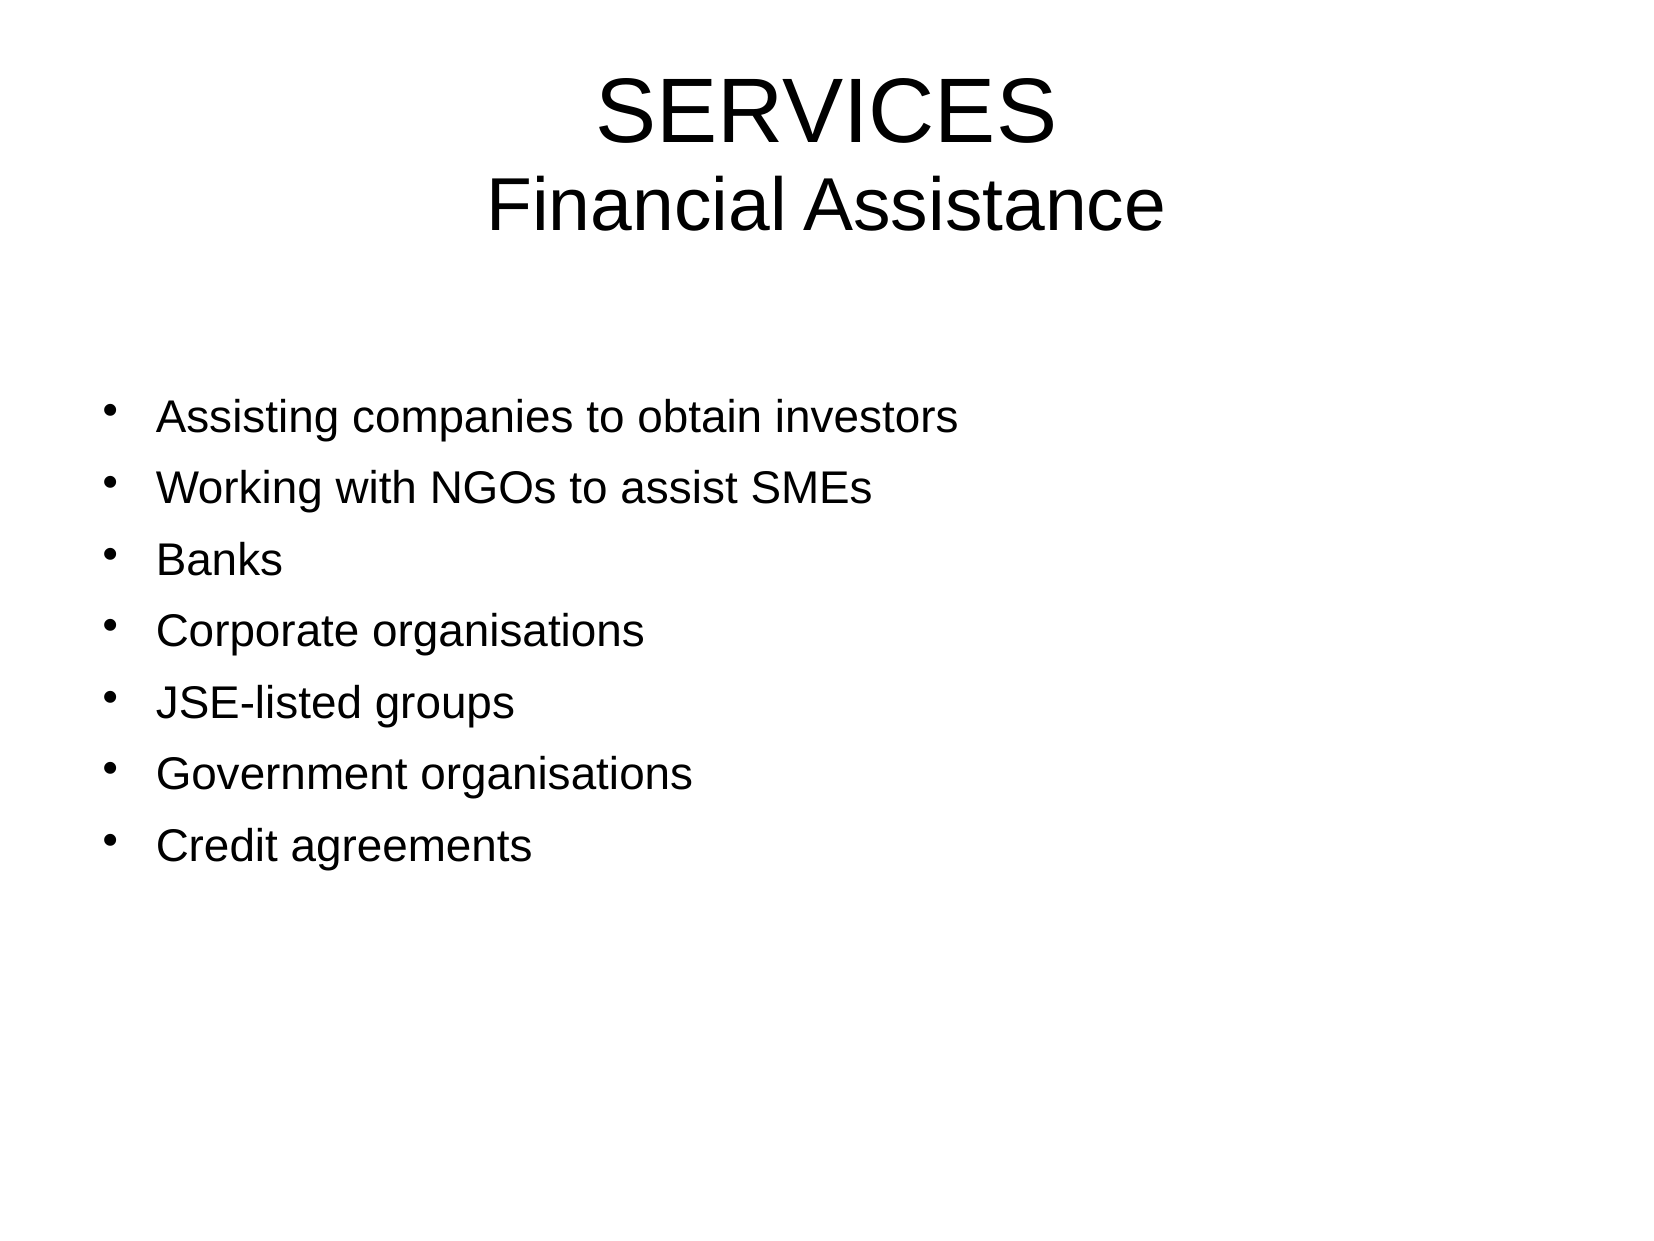

# SERVICES Financial Assistance
Assisting companies to obtain investors
Working with NGOs to assist SMEs
Banks
Corporate organisations
JSE-listed groups
Government organisations
Credit agreements